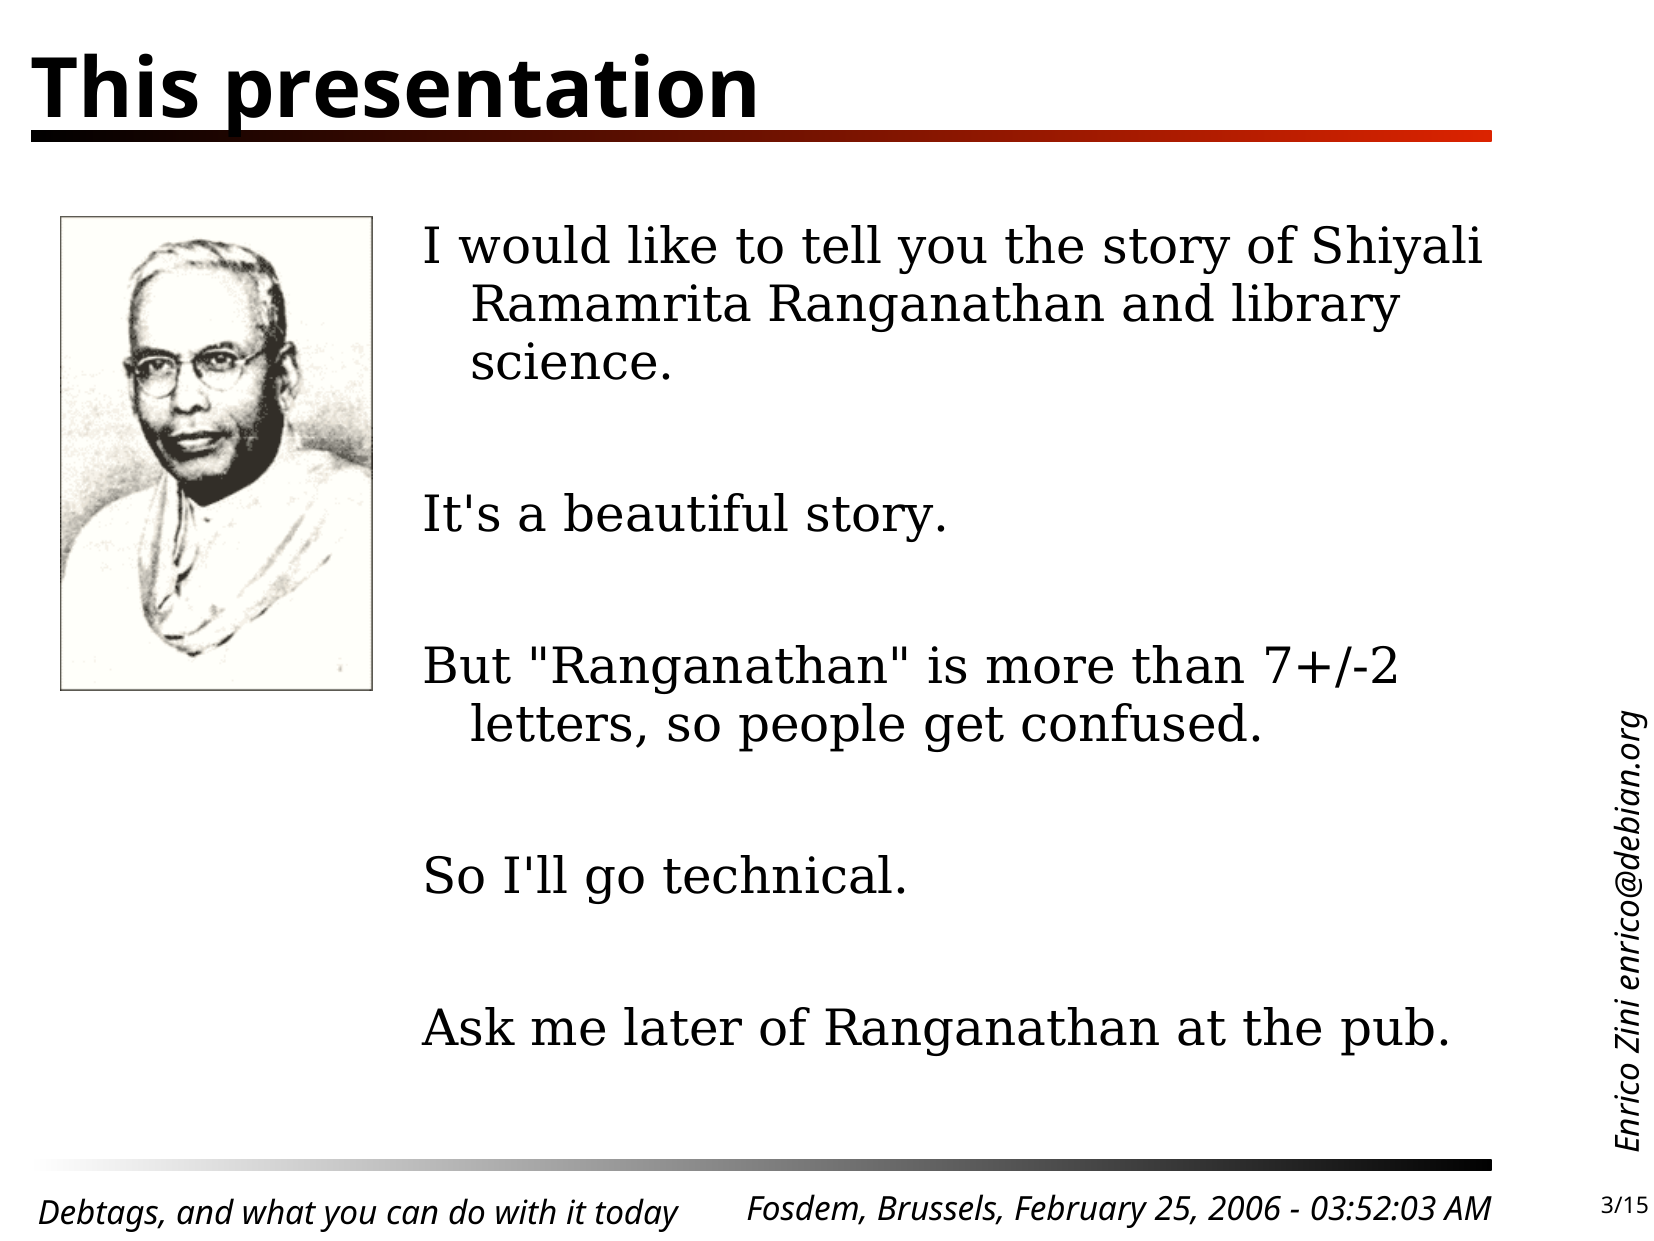

This presentation
I would like to tell you the story of Shiyali Ramamrita Ranganathan and library science.
It's a beautiful story.
But "Ranganathan" is more than 7+/-2 letters, so people get confused.
So I'll go technical.
Ask me later of Ranganathan at the pub.